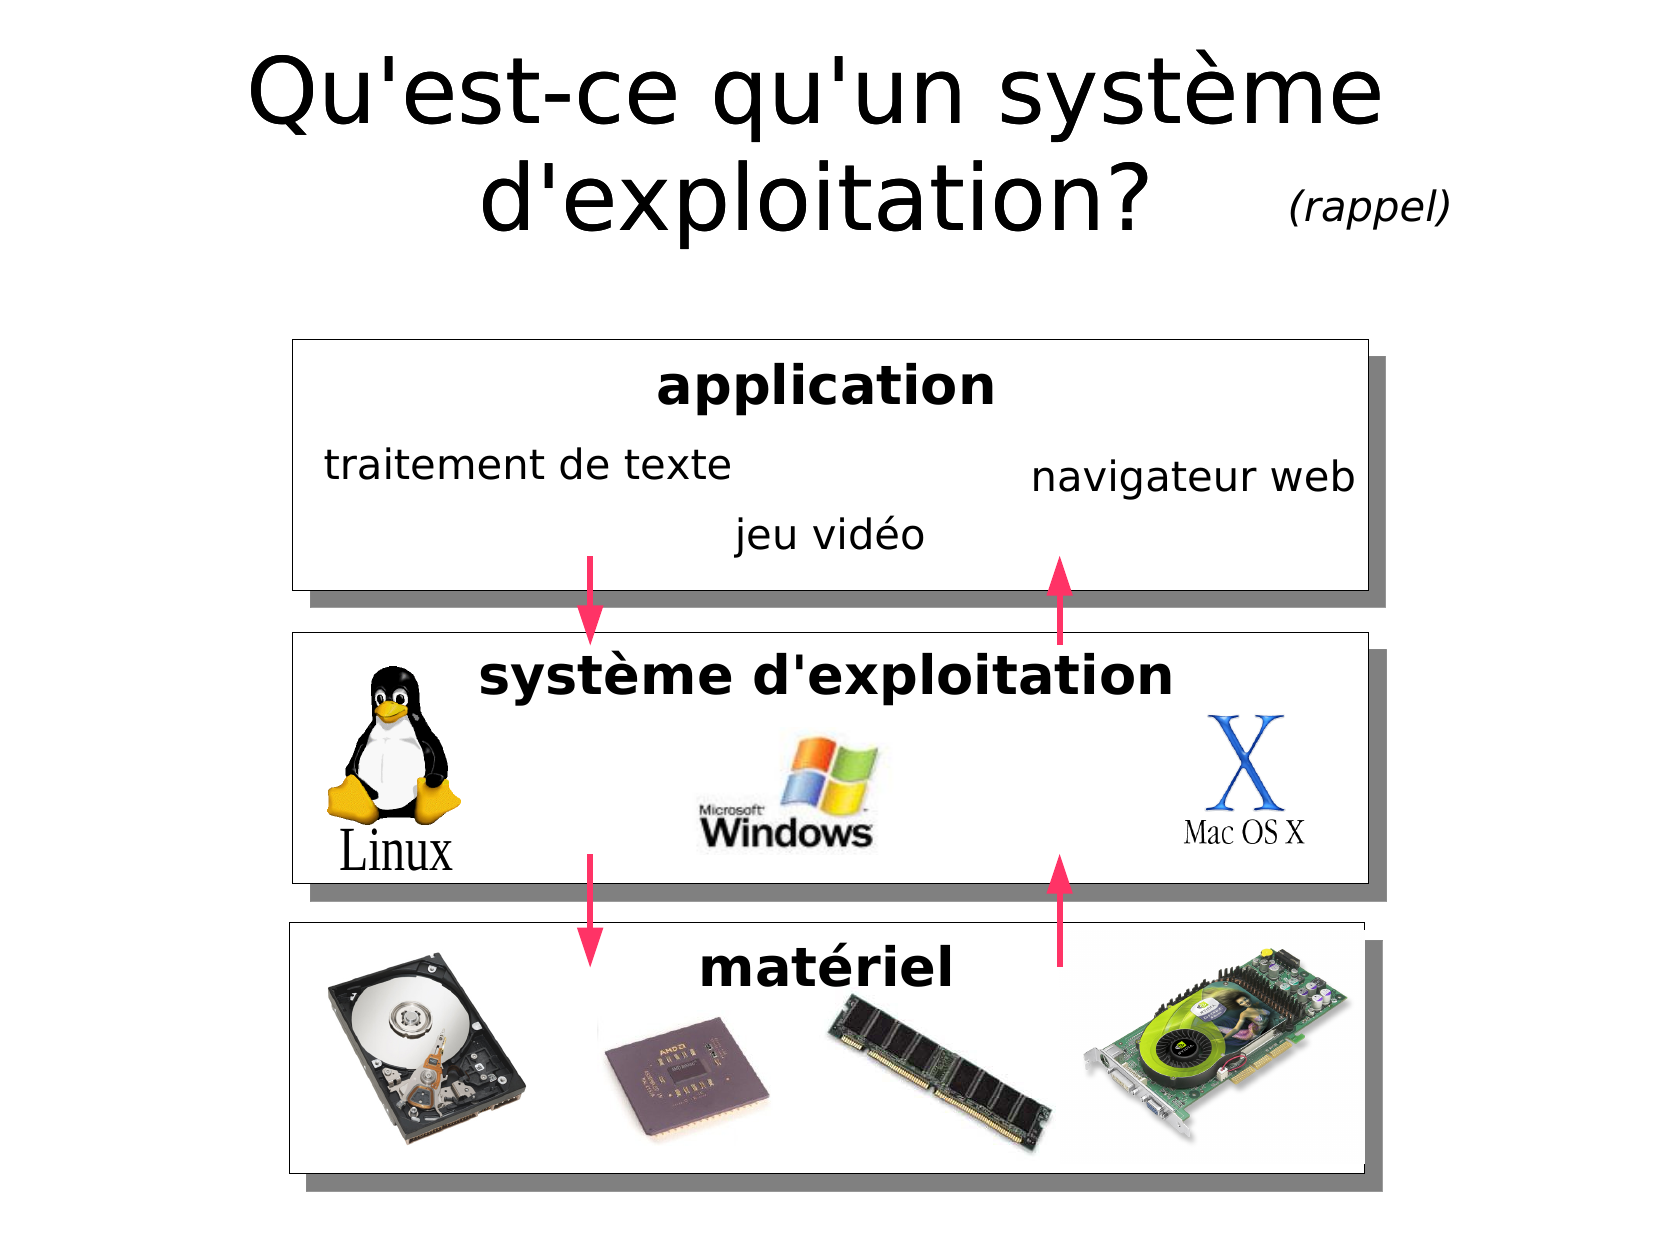

# Qu'est-ce qu'un système d'exploitation?
Qu'est-ce qu'un système d'exploitation?
(rappel)
application
traitement de texte
navigateur web
jeu vidéo
système d'exploitation
Linux
?
matériel